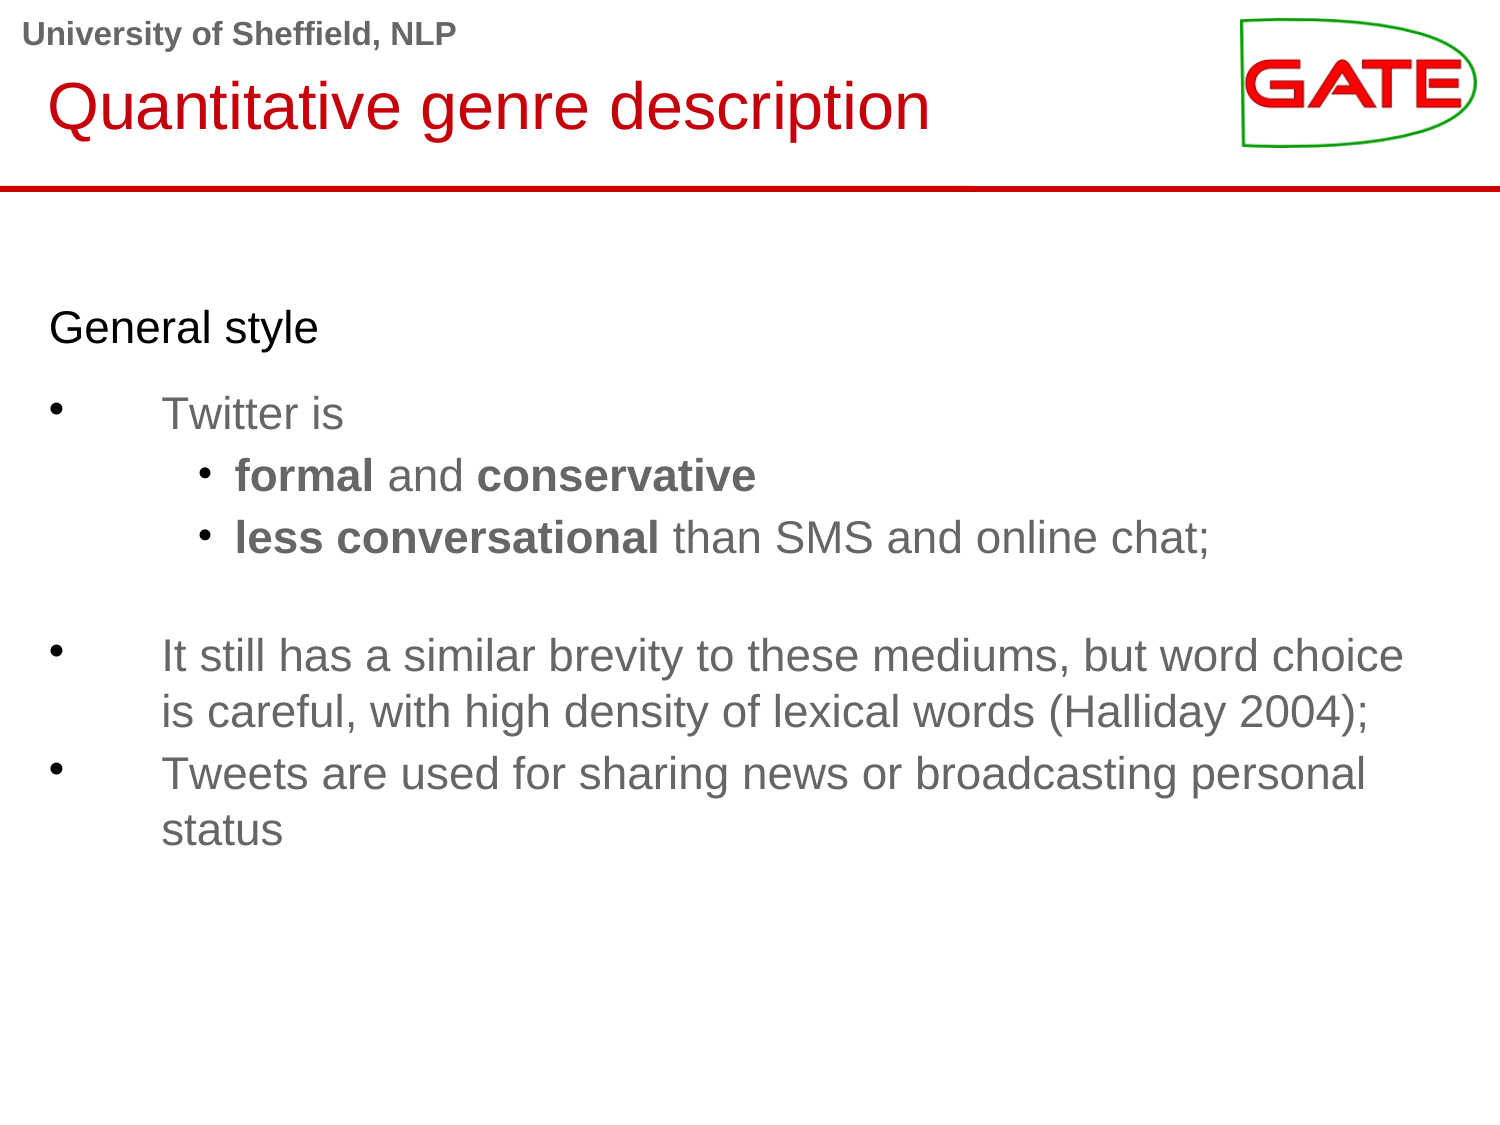

Quantitative genre description
General style
Twitter is
formal and conservative
less conversational than SMS and online chat;
It still has a similar brevity to these mediums, but word choice is careful, with high density of lexical words (Halliday 2004);
Tweets are used for sharing news or broadcasting personal status